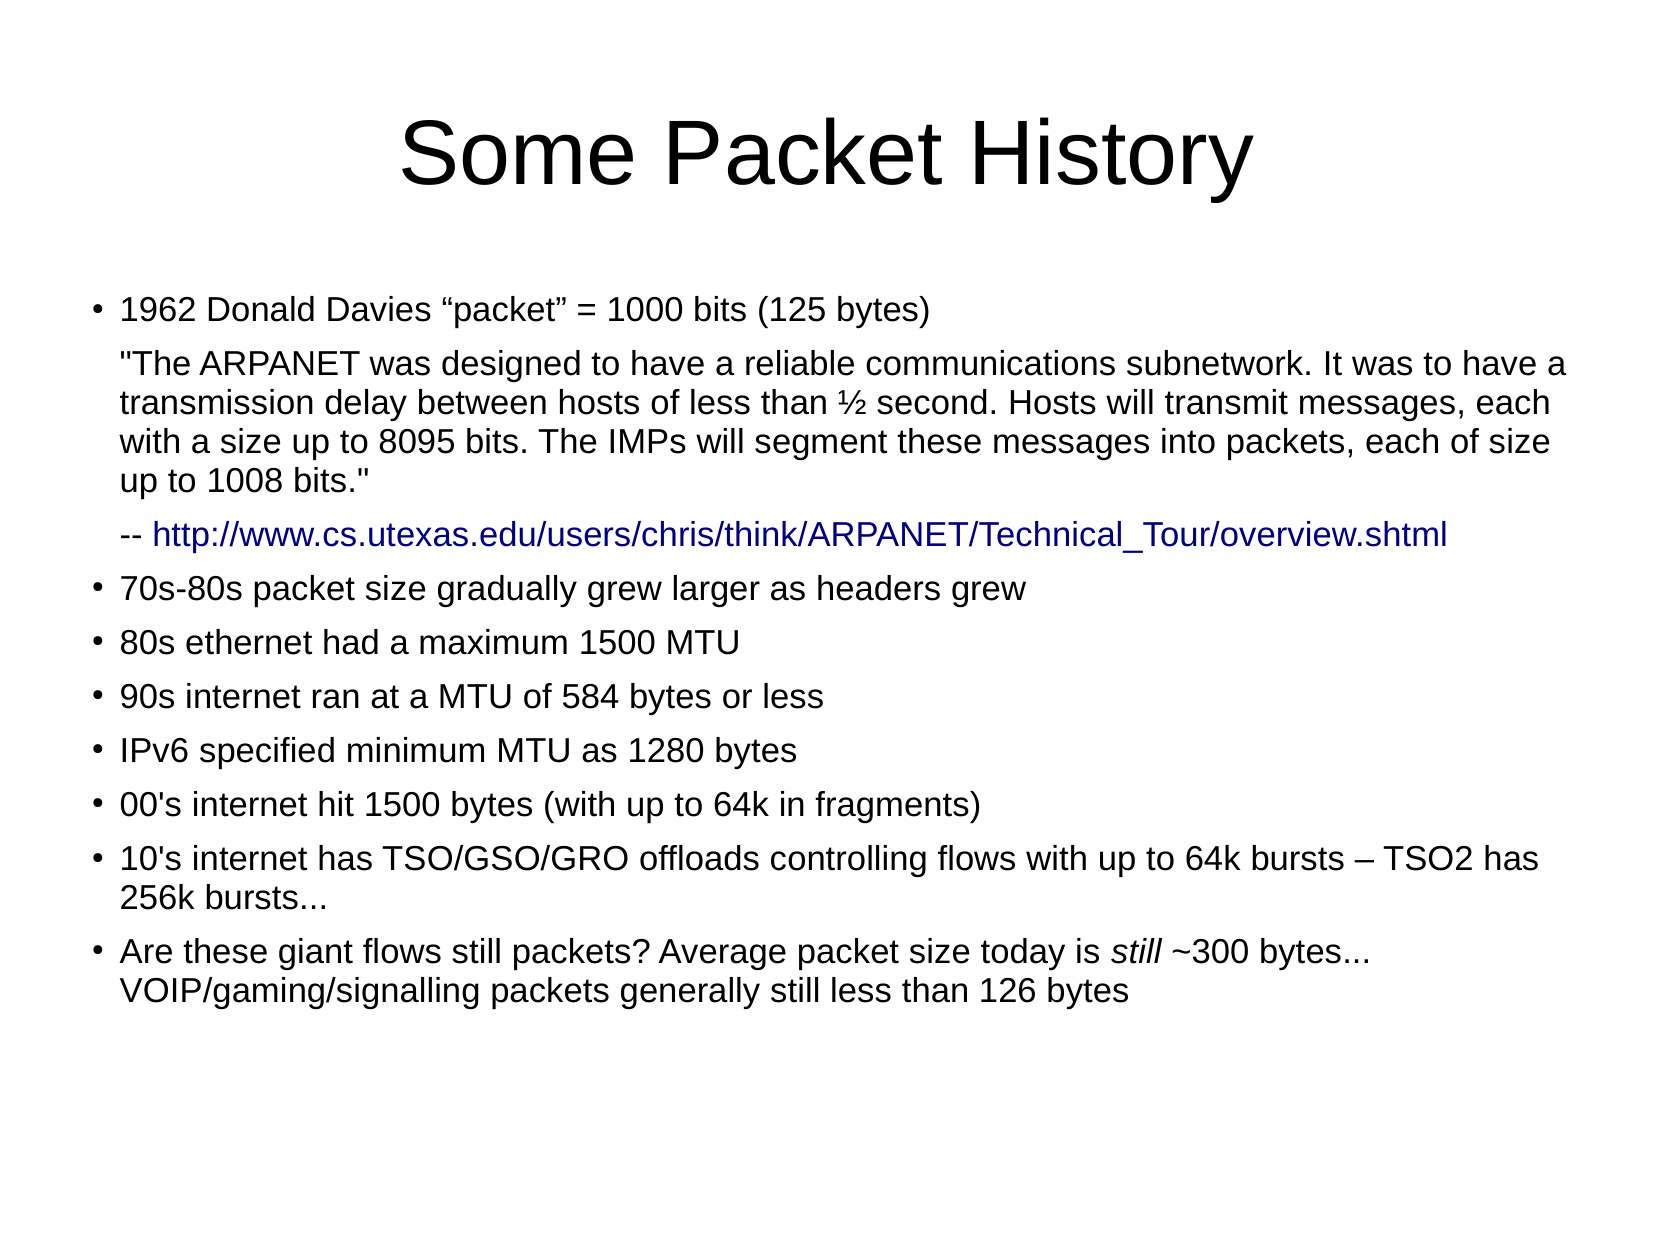

# Some Packet History
1962 Donald Davies “packet” = 1000 bits (125 bytes)
"The ARPANET was designed to have a reliable communications subnetwork. It was to have a transmission delay between hosts of less than ½ second. Hosts will transmit messages, each with a size up to 8095 bits. The IMPs will segment these messages into packets, each of size up to 1008 bits."
-- http://www.cs.utexas.edu/users/chris/think/ARPANET/Technical_Tour/overview.shtml
70s-80s packet size gradually grew larger as headers grew
80s ethernet had a maximum 1500 MTU
90s internet ran at a MTU of 584 bytes or less
IPv6 specified minimum MTU as 1280 bytes
00's internet hit 1500 bytes (with up to 64k in fragments)
10's internet has TSO/GSO/GRO offloads controlling flows with up to 64k bursts – TSO2 has 256k bursts...
Are these giant flows still packets? Average packet size today is still ~300 bytes... VOIP/gaming/signalling packets generally still less than 126 bytes